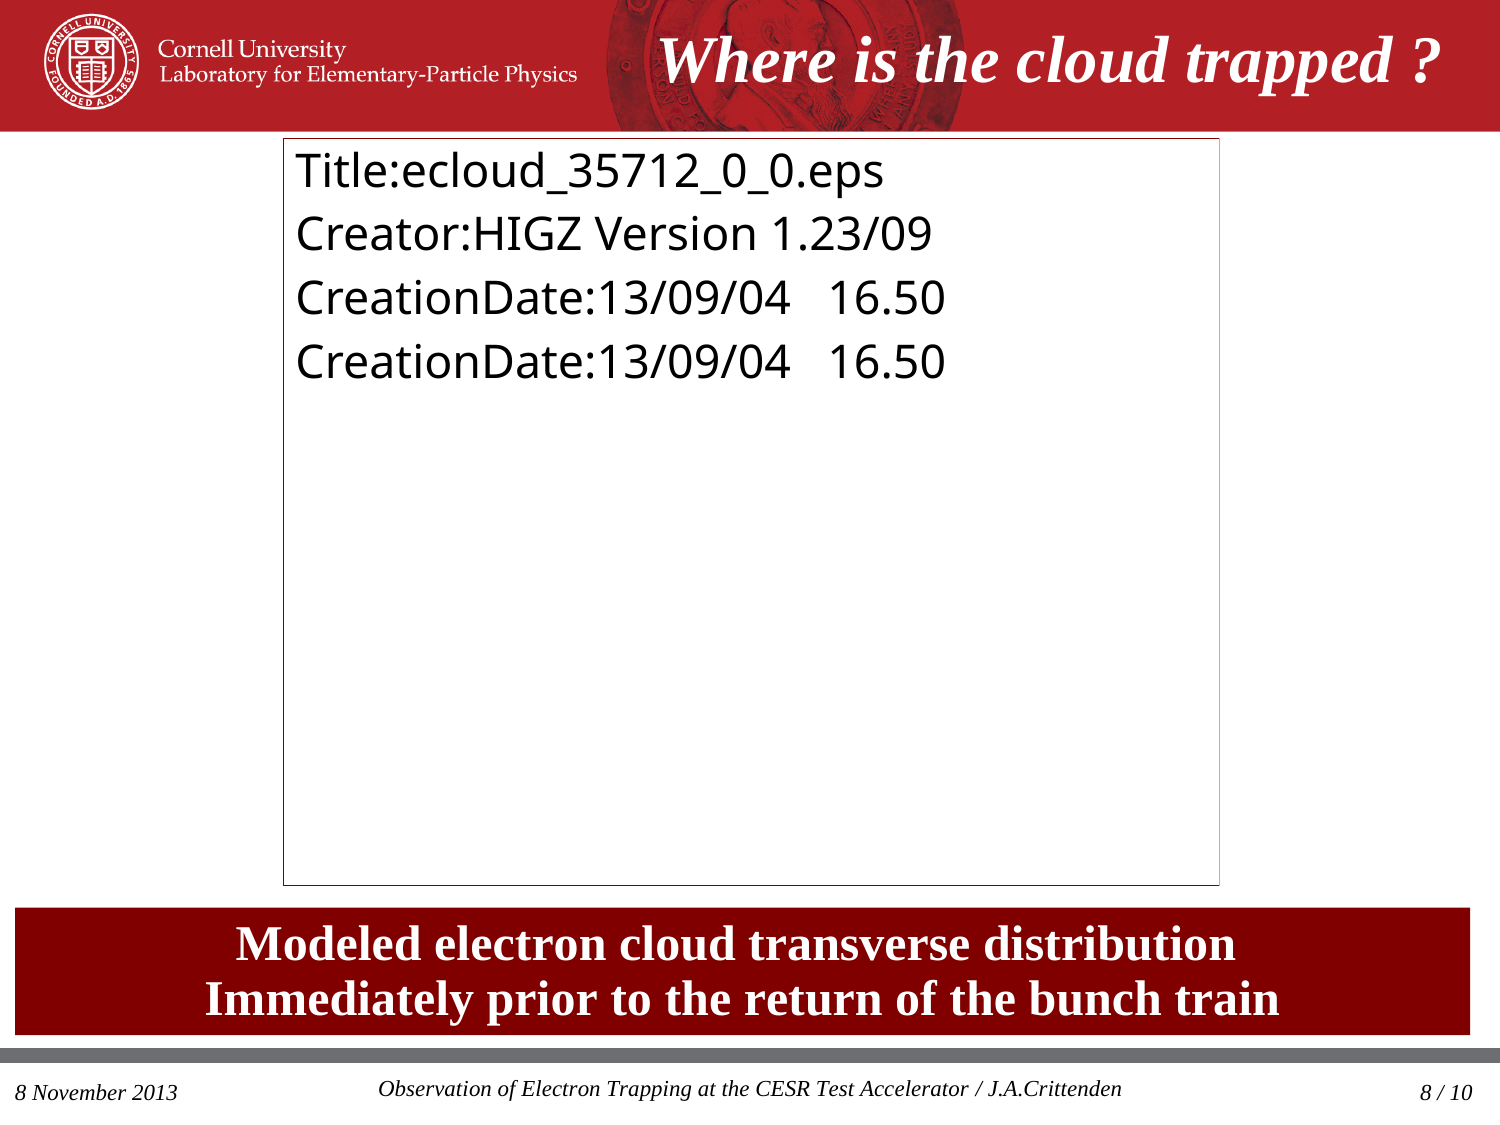

# Where is the cloud trapped ?
Modeled electron cloud transverse distribution
Immediately prior to the return of the bunch train